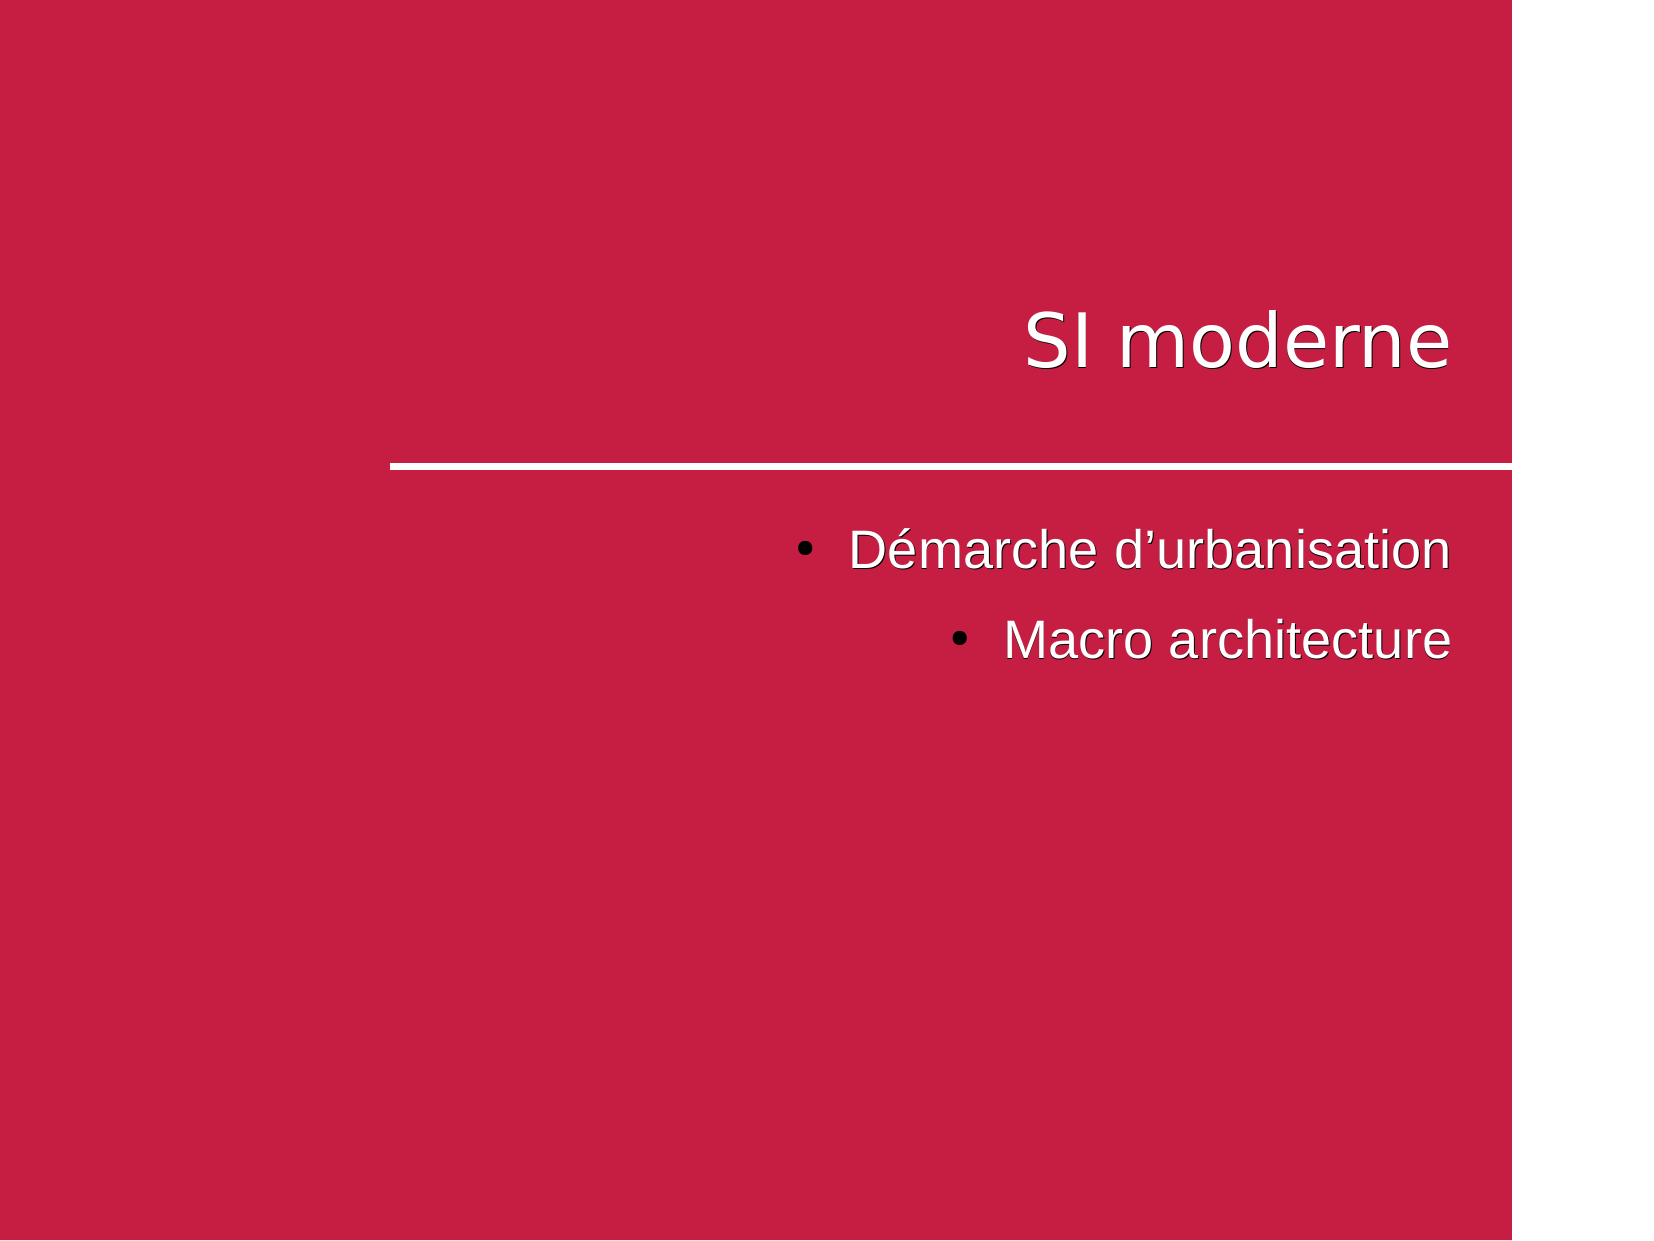

# SI moderne
Démarche d’urbanisation
Macro architecture